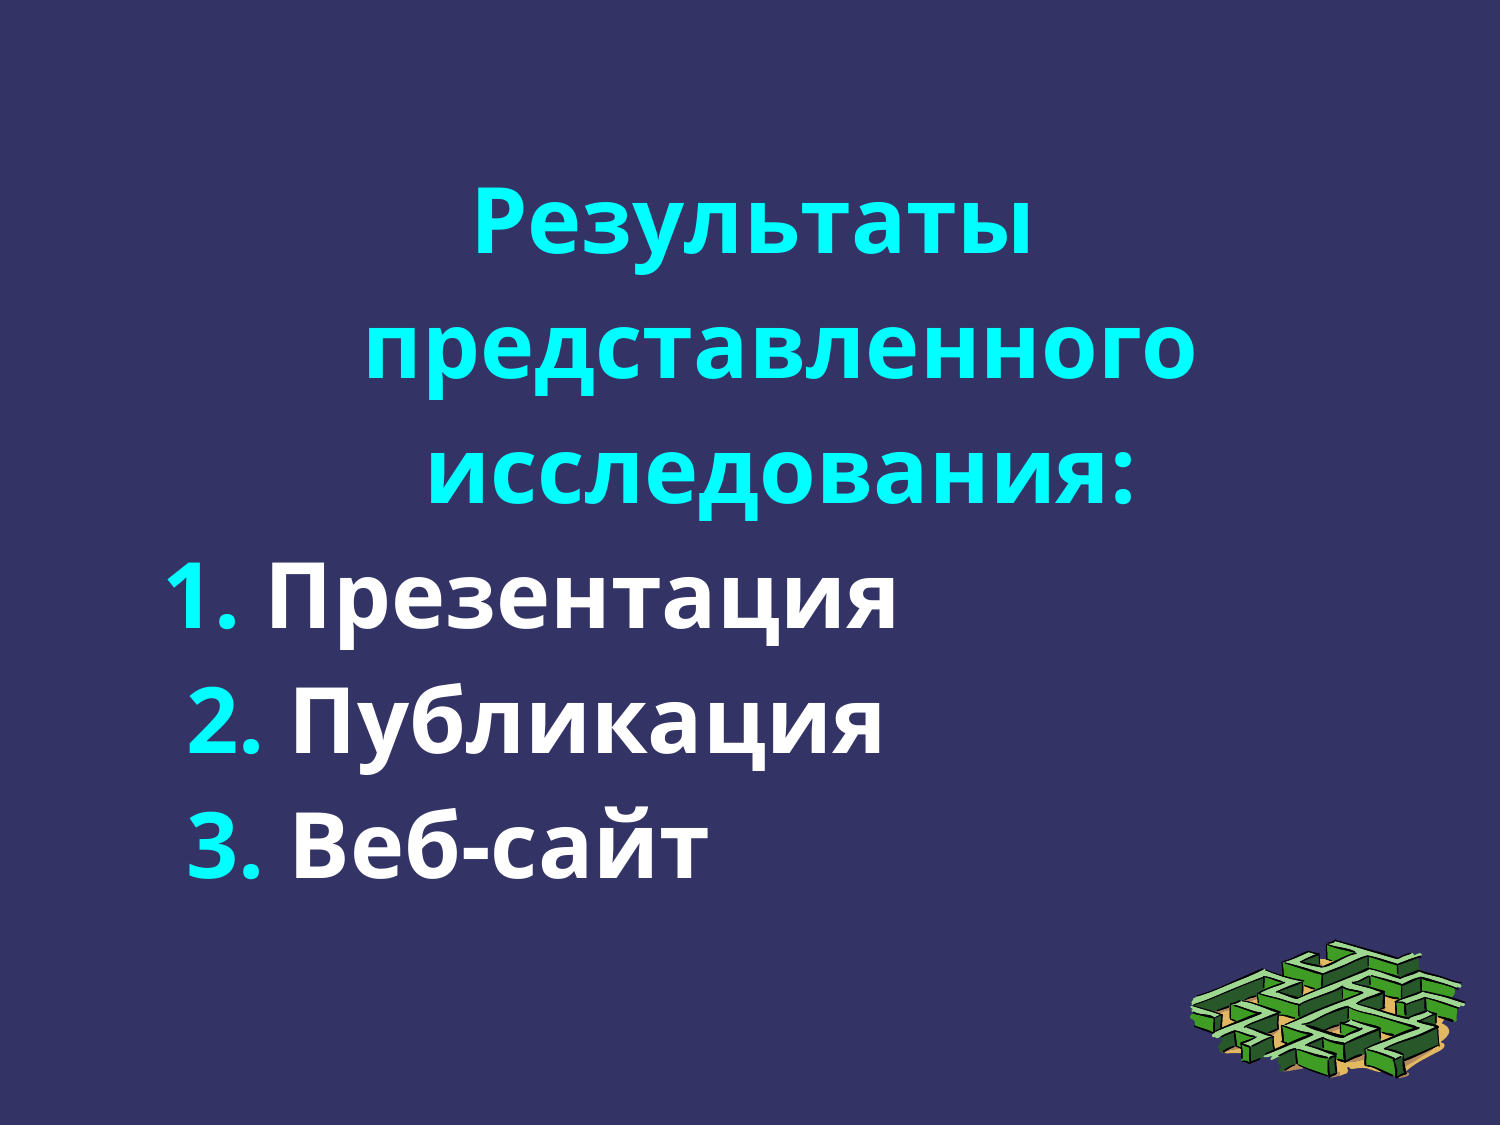

Результаты представленного исследования:
1. Презентация
 2. Публикация
 3. Веб-сайт